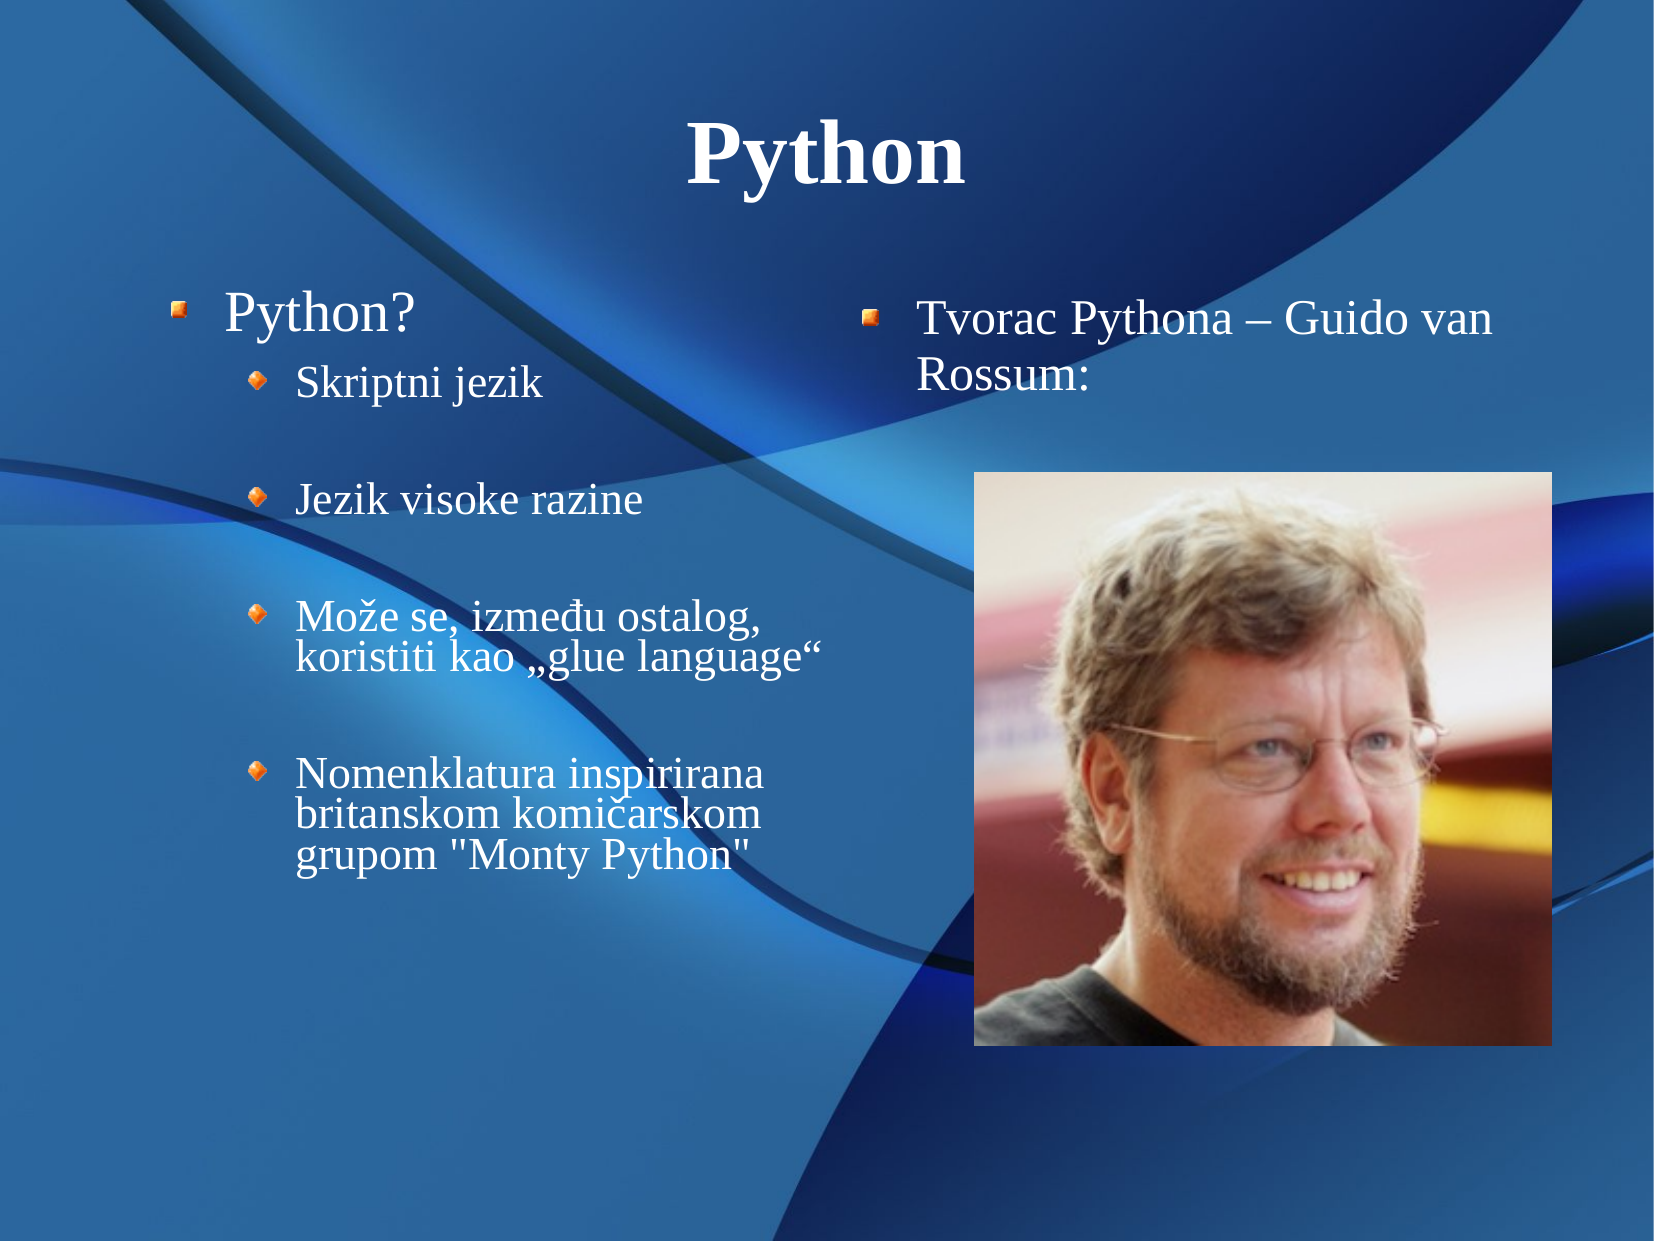

# Python
Python?
Skriptni jezik
Jezik visoke razine
Može se, između ostalog, koristiti kao „glue language“
Nomenklatura inspirirana britanskom komičarskom grupom "Monty Python"
Tvorac Pythona – Guido van Rossum: